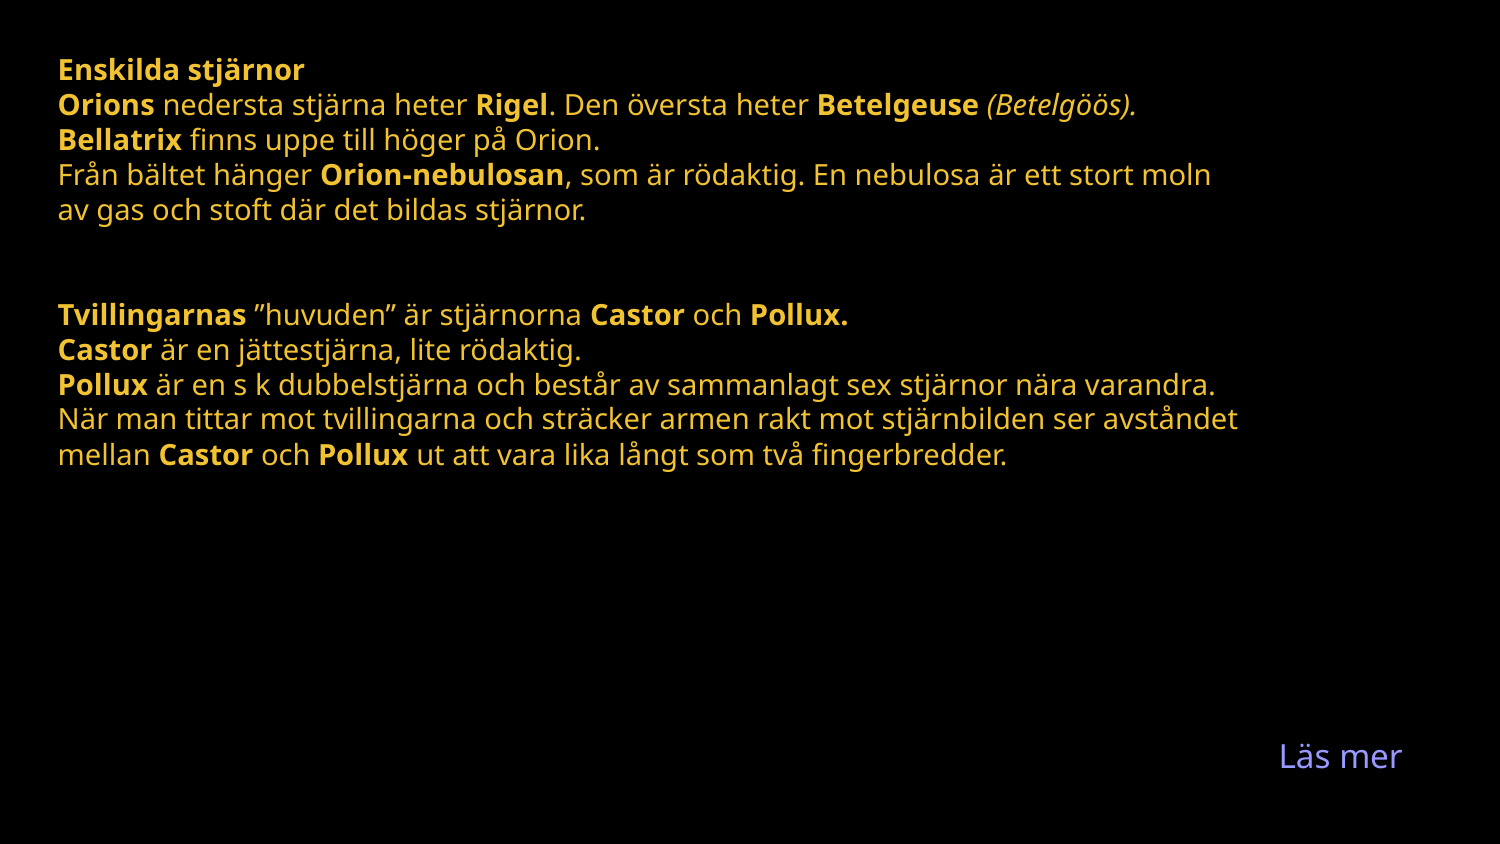

Enskilda stjärnor
Orions nedersta stjärna heter Rigel. Den översta heter Betelgeuse (Betelgöös).
Bellatrix finns uppe till höger på Orion.
Från bältet hänger Orion-nebulosan, som är rödaktig. En nebulosa är ett stort moln
av gas och stoft där det bildas stjärnor.
Tvillingarnas ”huvuden” är stjärnorna Castor och Pollux.
Castor är en jättestjärna, lite rödaktig.
Pollux är en s k dubbelstjärna och består av sammanlagt sex stjärnor nära varandra.
När man tittar mot tvillingarna och sträcker armen rakt mot stjärnbilden ser avståndet
mellan Castor och Pollux ut att vara lika långt som två fingerbredder.
Läs mer